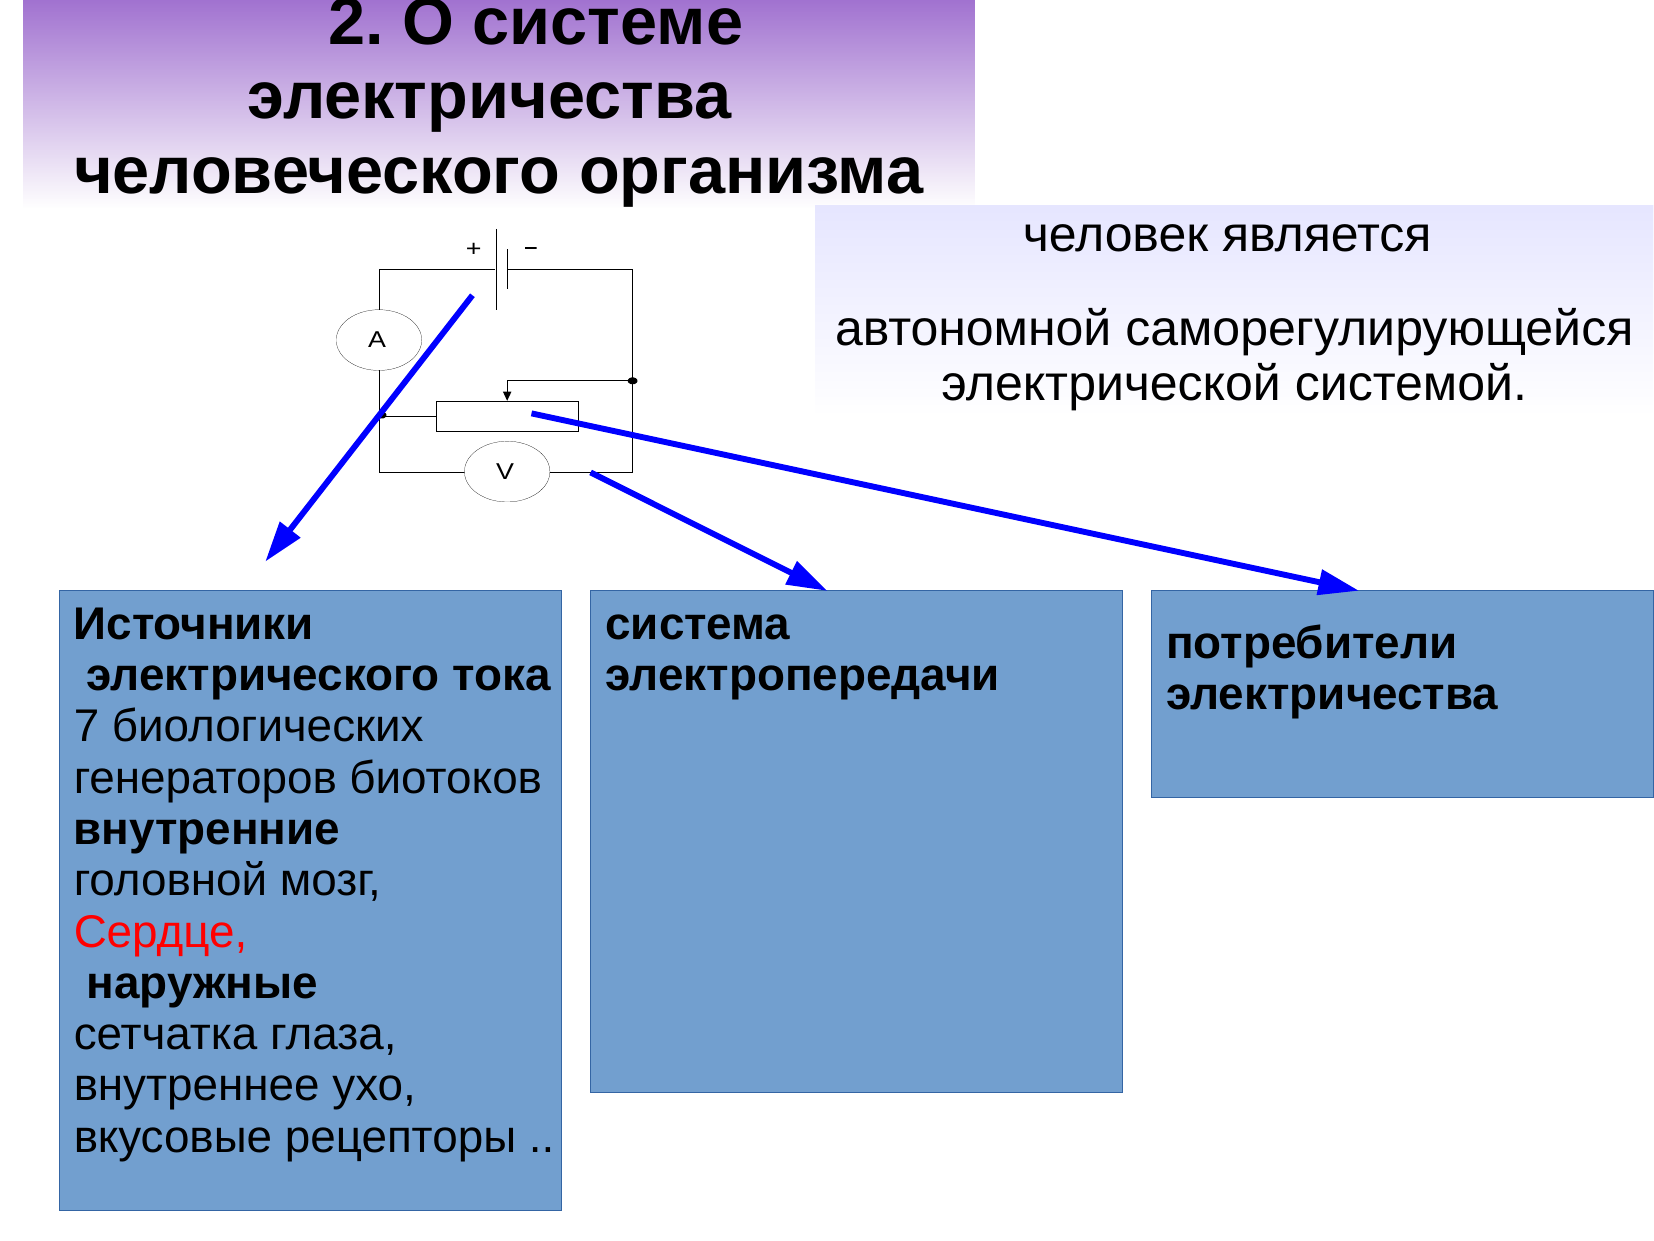

# 2. О системе электричества человеческого организма
человек является
автономной саморегулирующейся электрической системой.
Источники
 электрического тока
7 биологических
генераторов биотоков
внутренние
головной мозг,
Сердце,
 наружные
сетчатка глаза,
внутреннее ухо,
вкусовые рецепторы ..
система
электропередачи
потребители
электричества